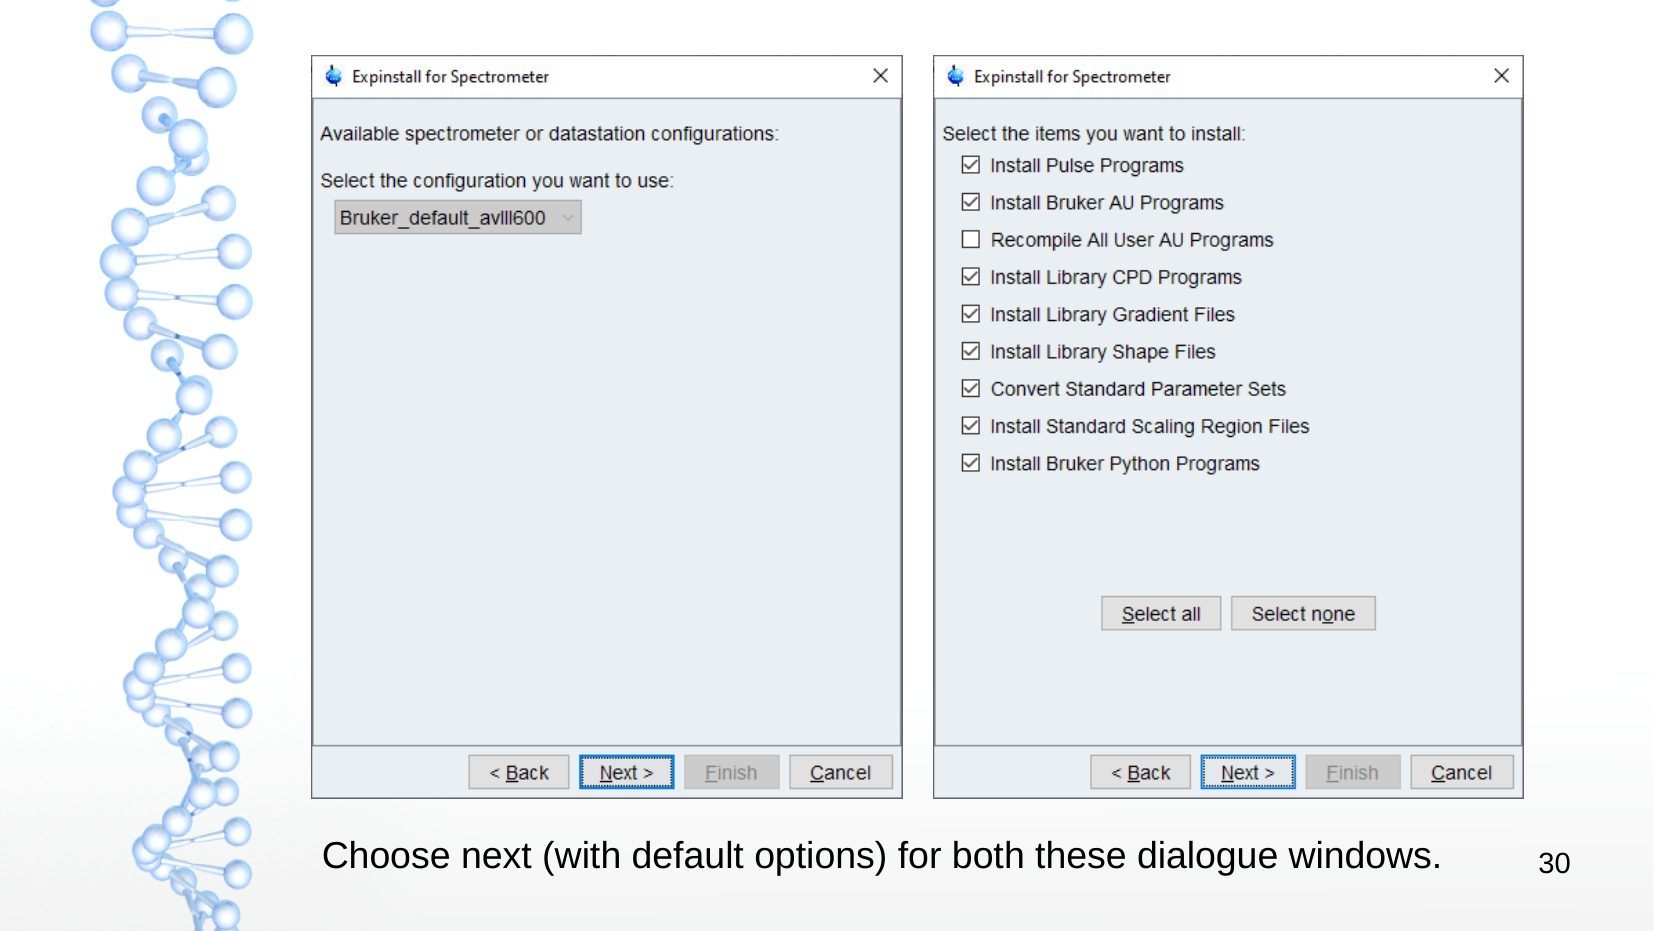

Choose next (with default options) for both these dialogue windows.
30